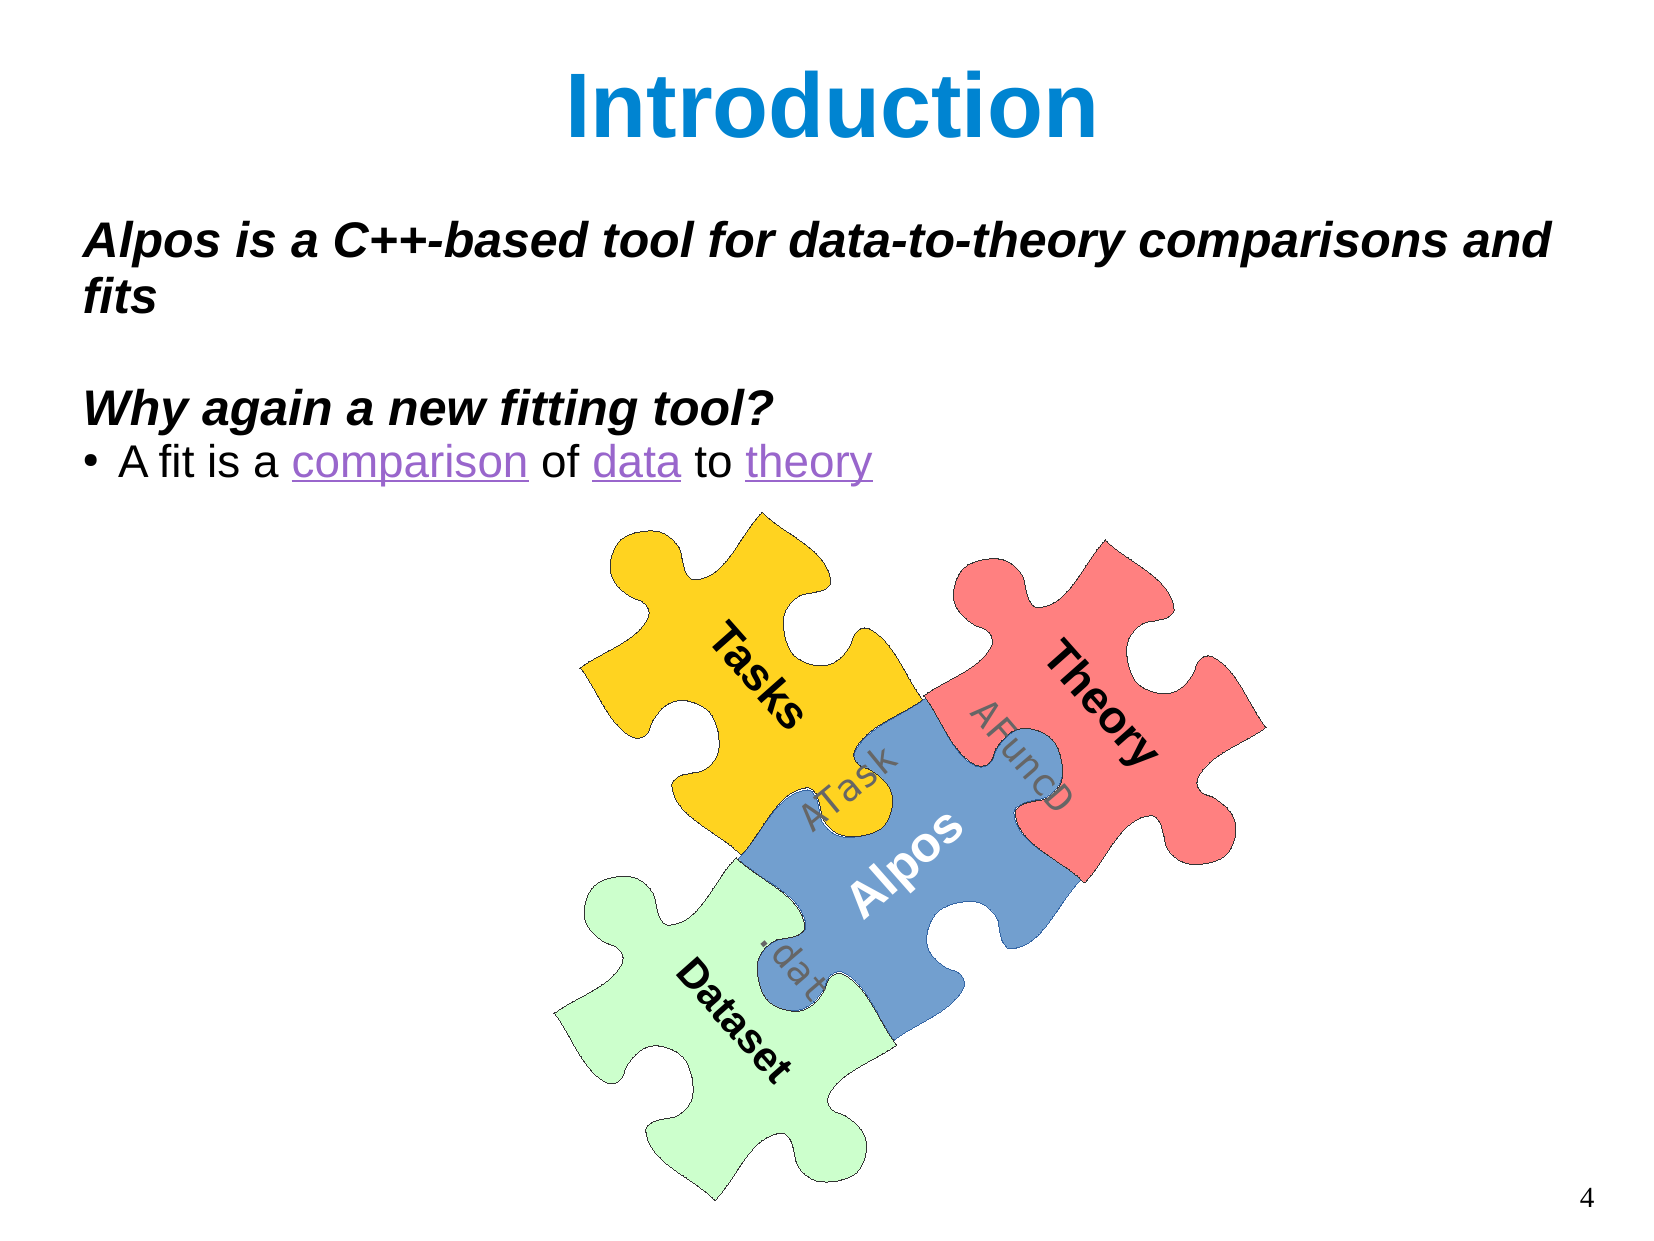

# Introduction
Alpos is a C++-based tool for data-to-theory comparisons and fits
Why again a new fitting tool?
A fit is a comparison of data to theory
Tasks
Theory
Alpos
Dataset
AFuncD
ATask
.dat
4